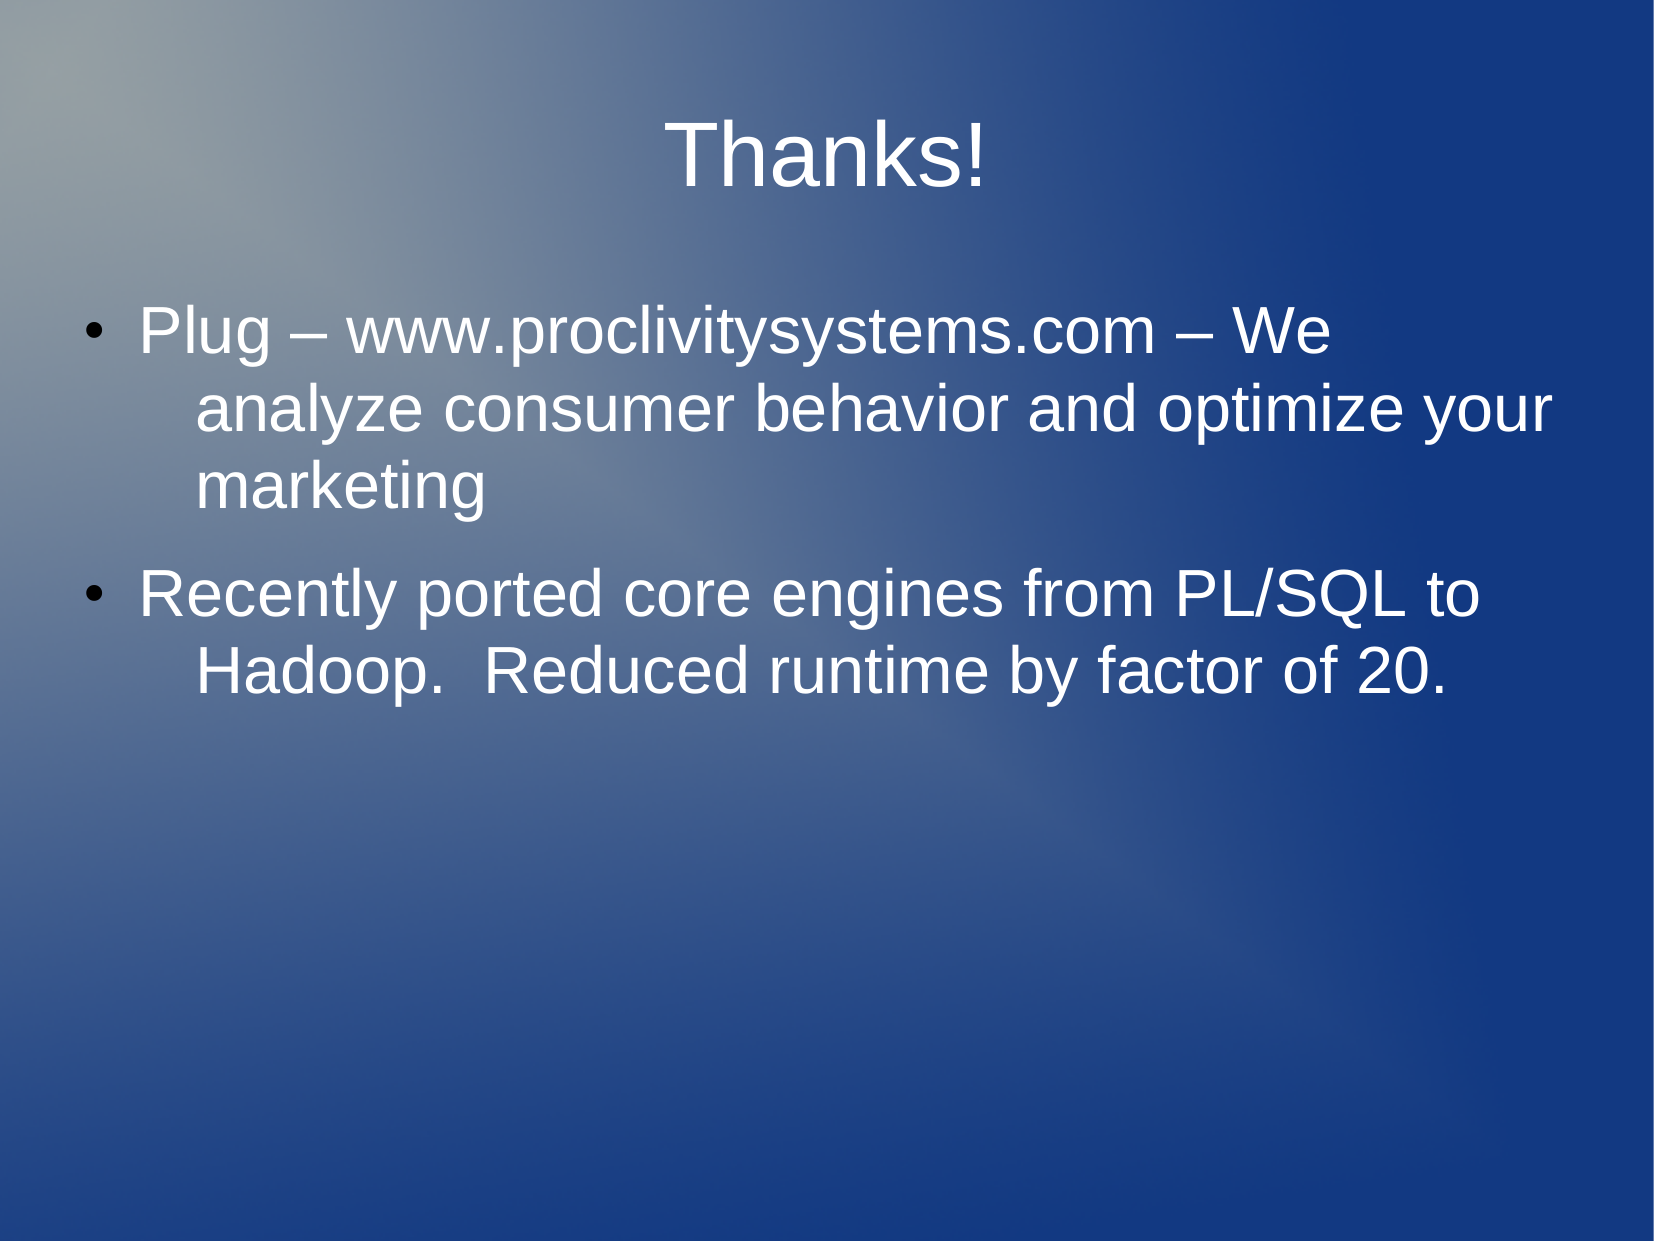

# Thanks!
Plug – www.proclivitysystems.com – We analyze consumer behavior and optimize your marketing
Recently ported core engines from PL/SQL to Hadoop. Reduced runtime by factor of 20.